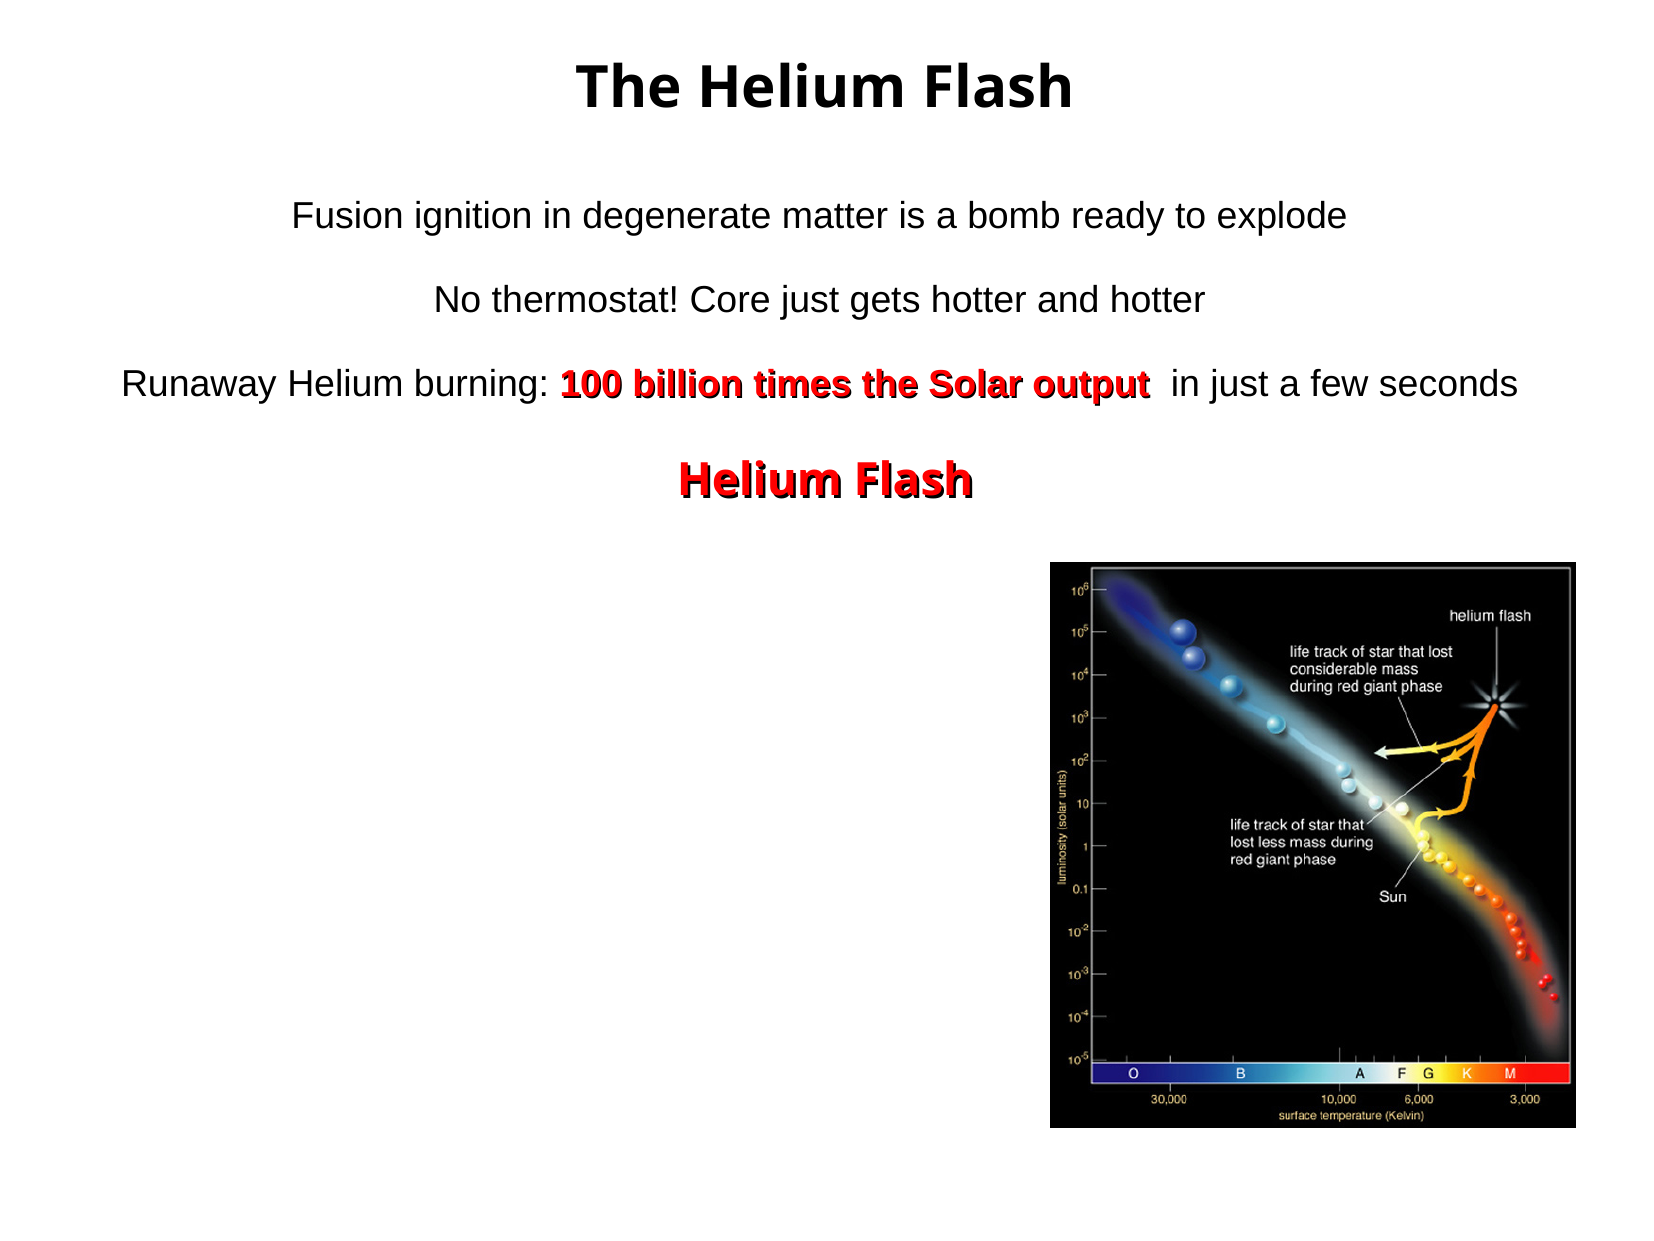

The Helium Flash
Fusion ignition in degenerate matter is a bomb ready to explode
No thermostat! Core just gets hotter and hotter
Runaway Helium burning: 100 billion times the Solar output in just a few seconds
Helium Flash